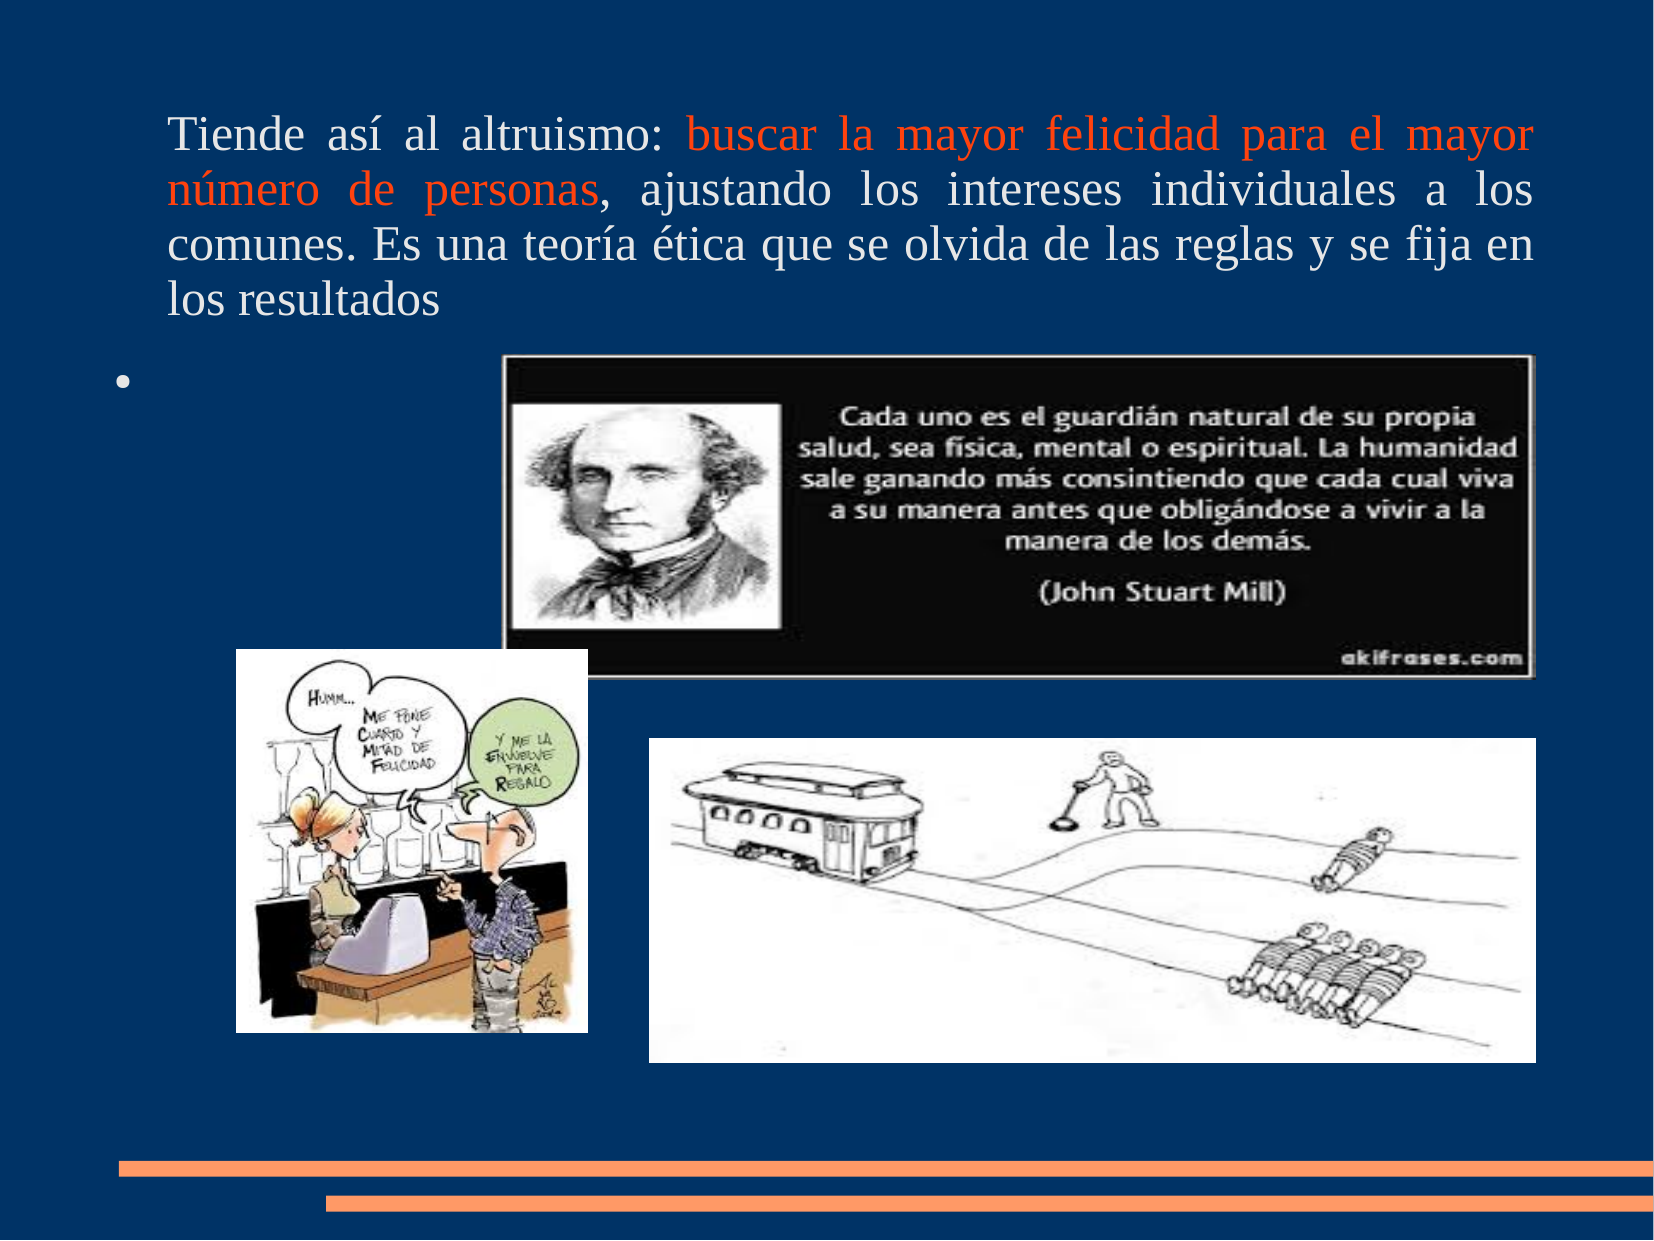

# Tiende así al altruismo: buscar la mayor felicidad para el mayor número de personas, ajustando los intereses individuales a los comunes. Es una teoría ética que se olvida de las reglas y se fija en los resultados